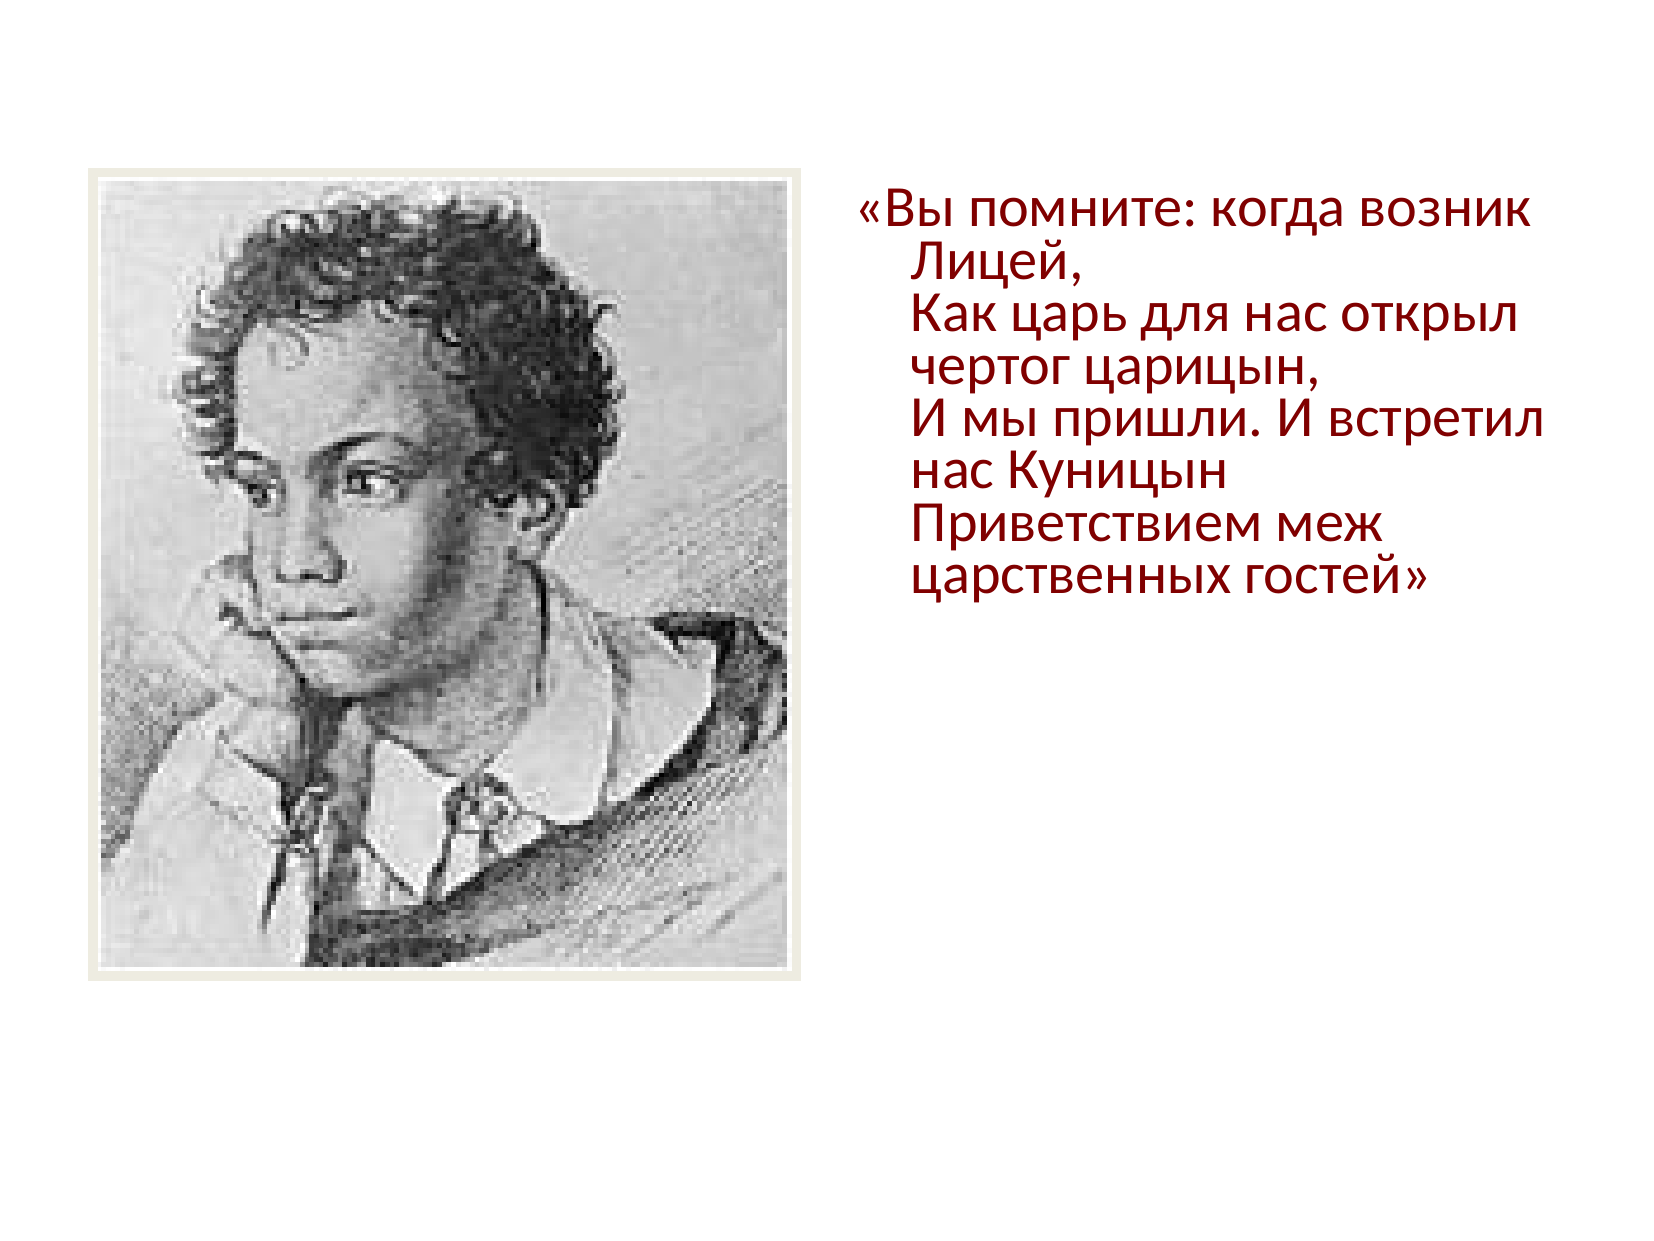

# «Вы помните: когда возник Лицей, Как царь для нас открыл чертог царицын, И мы пришли. И встретил нас Куницын Приветствием меж царственных гостей»